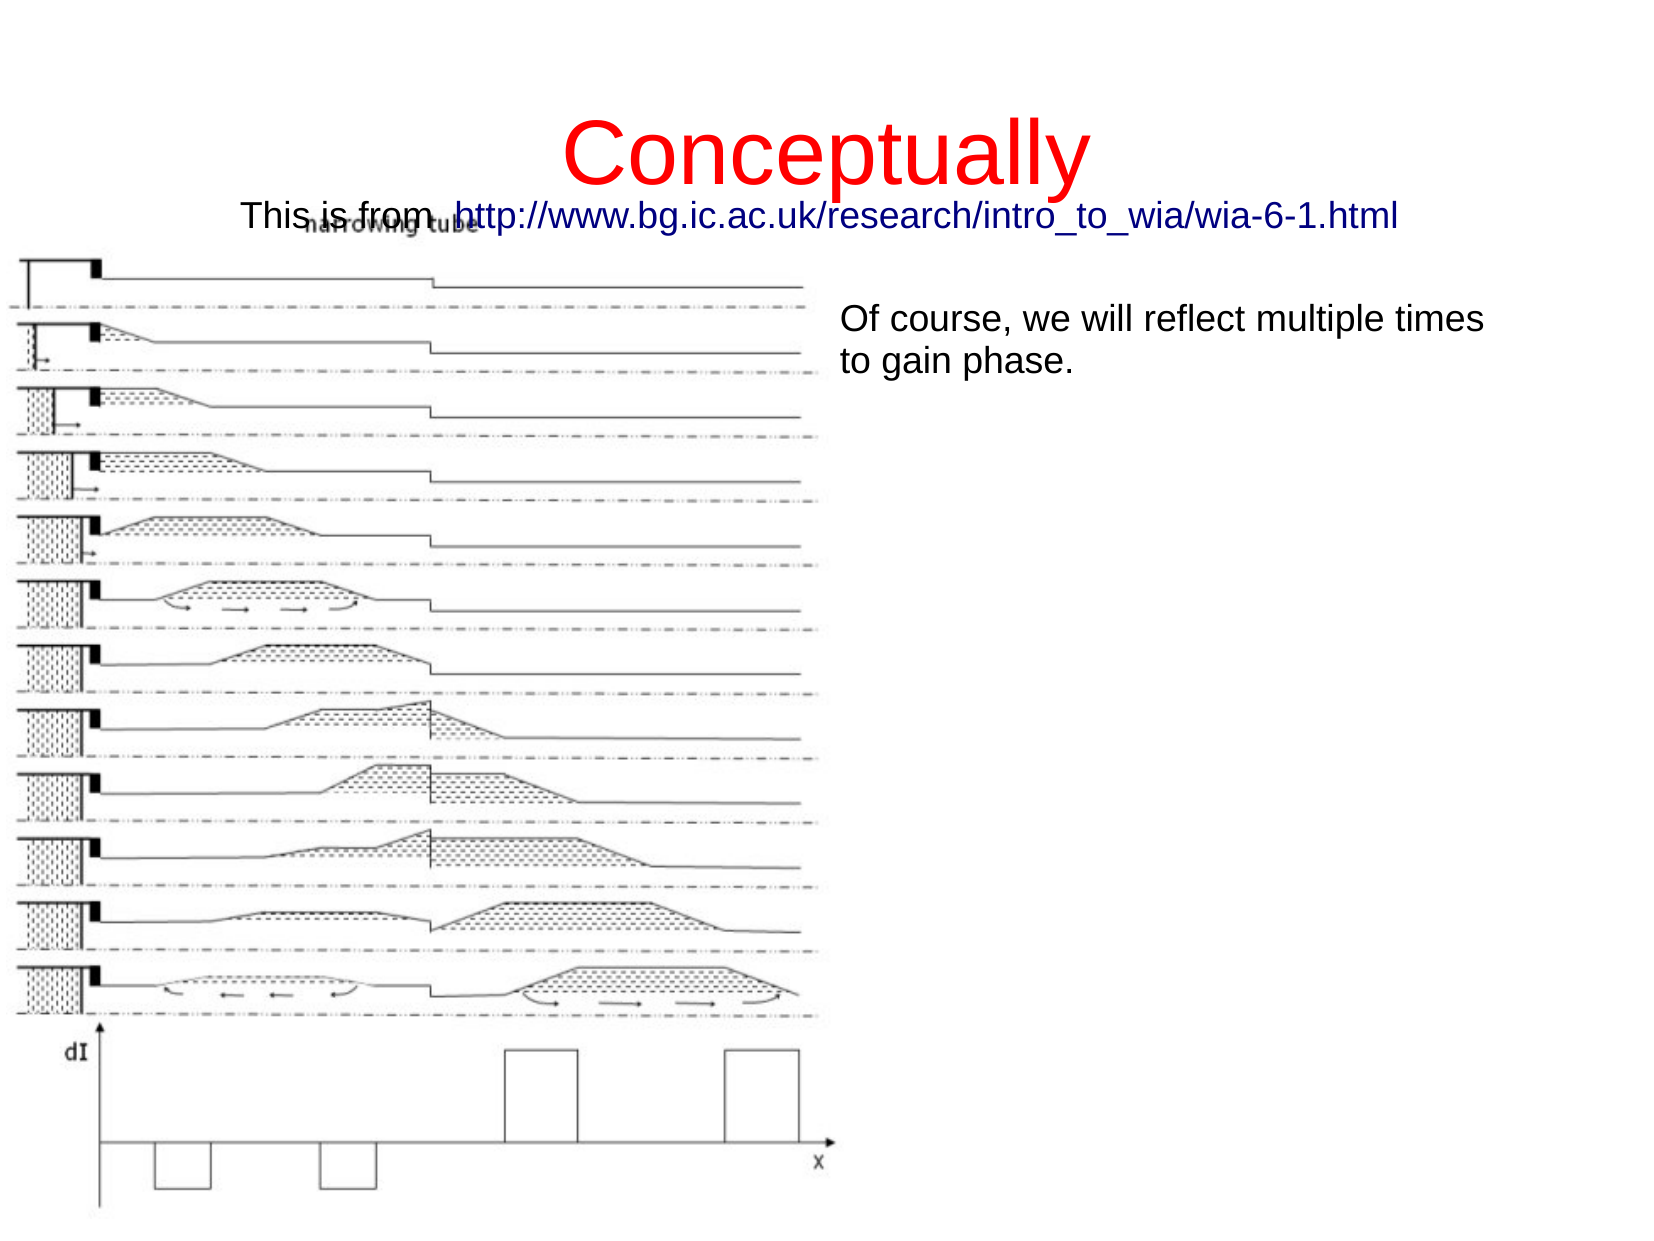

# Conceptually
This is from http://www.bg.ic.ac.uk/research/intro_to_wia/wia-6-1.html
Of course, we will reflect multiple times to gain phase.